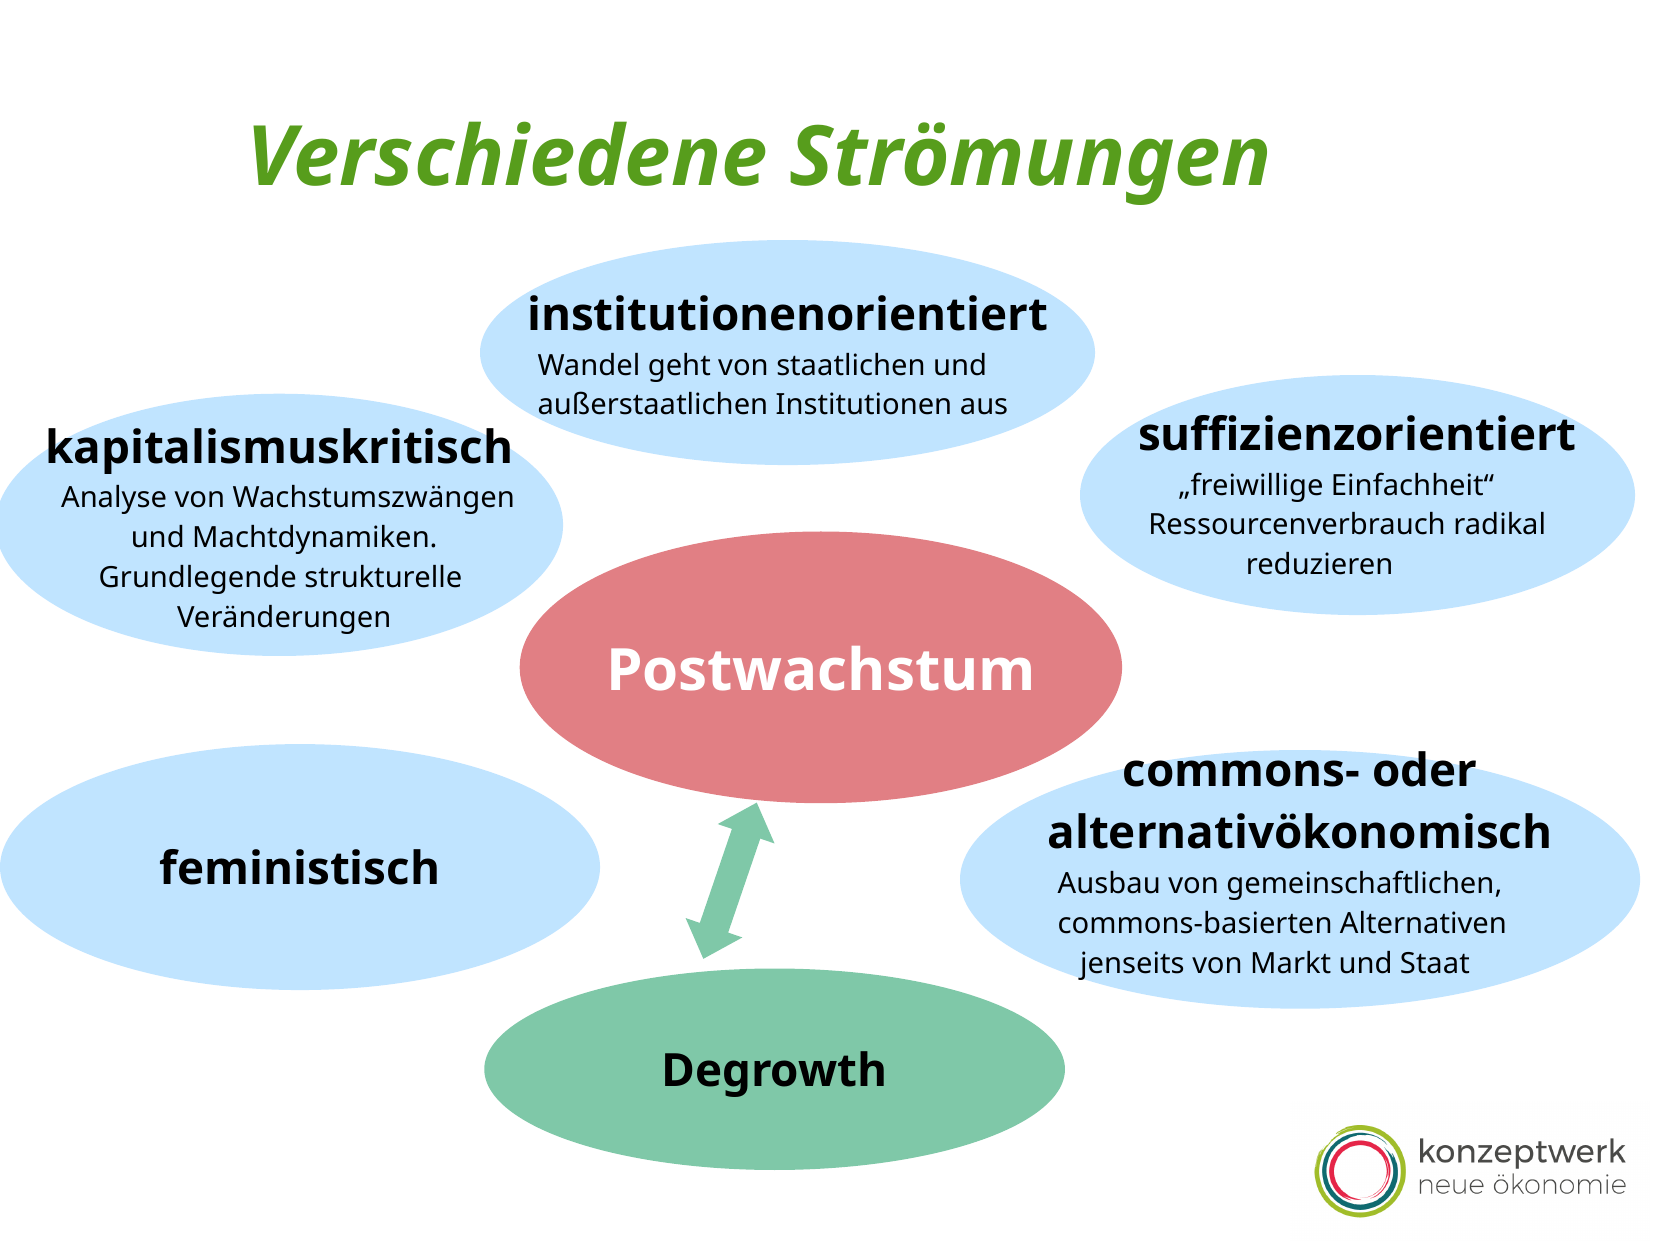

# Verschiedene Strömungen
institutionenorientiert
Wandel geht von staatlichen und
außerstaatlichen Institutionen aus
suffizienzorientiert
 „freiwillige Einfachheit“
Ressourcenverbrauch radikal
 reduzieren
kapitalismuskritisch
 Analyse von Wachstumszwängen
und Machtdynamiken.
Grundlegende strukturelle
Veränderungen
Postwachstum
feministisch
commons- oder
alternativökonomisch
Ausbau von gemeinschaftlichen,
commons-basierten Alternativen
 jenseits von Markt und Staat
Degrowth